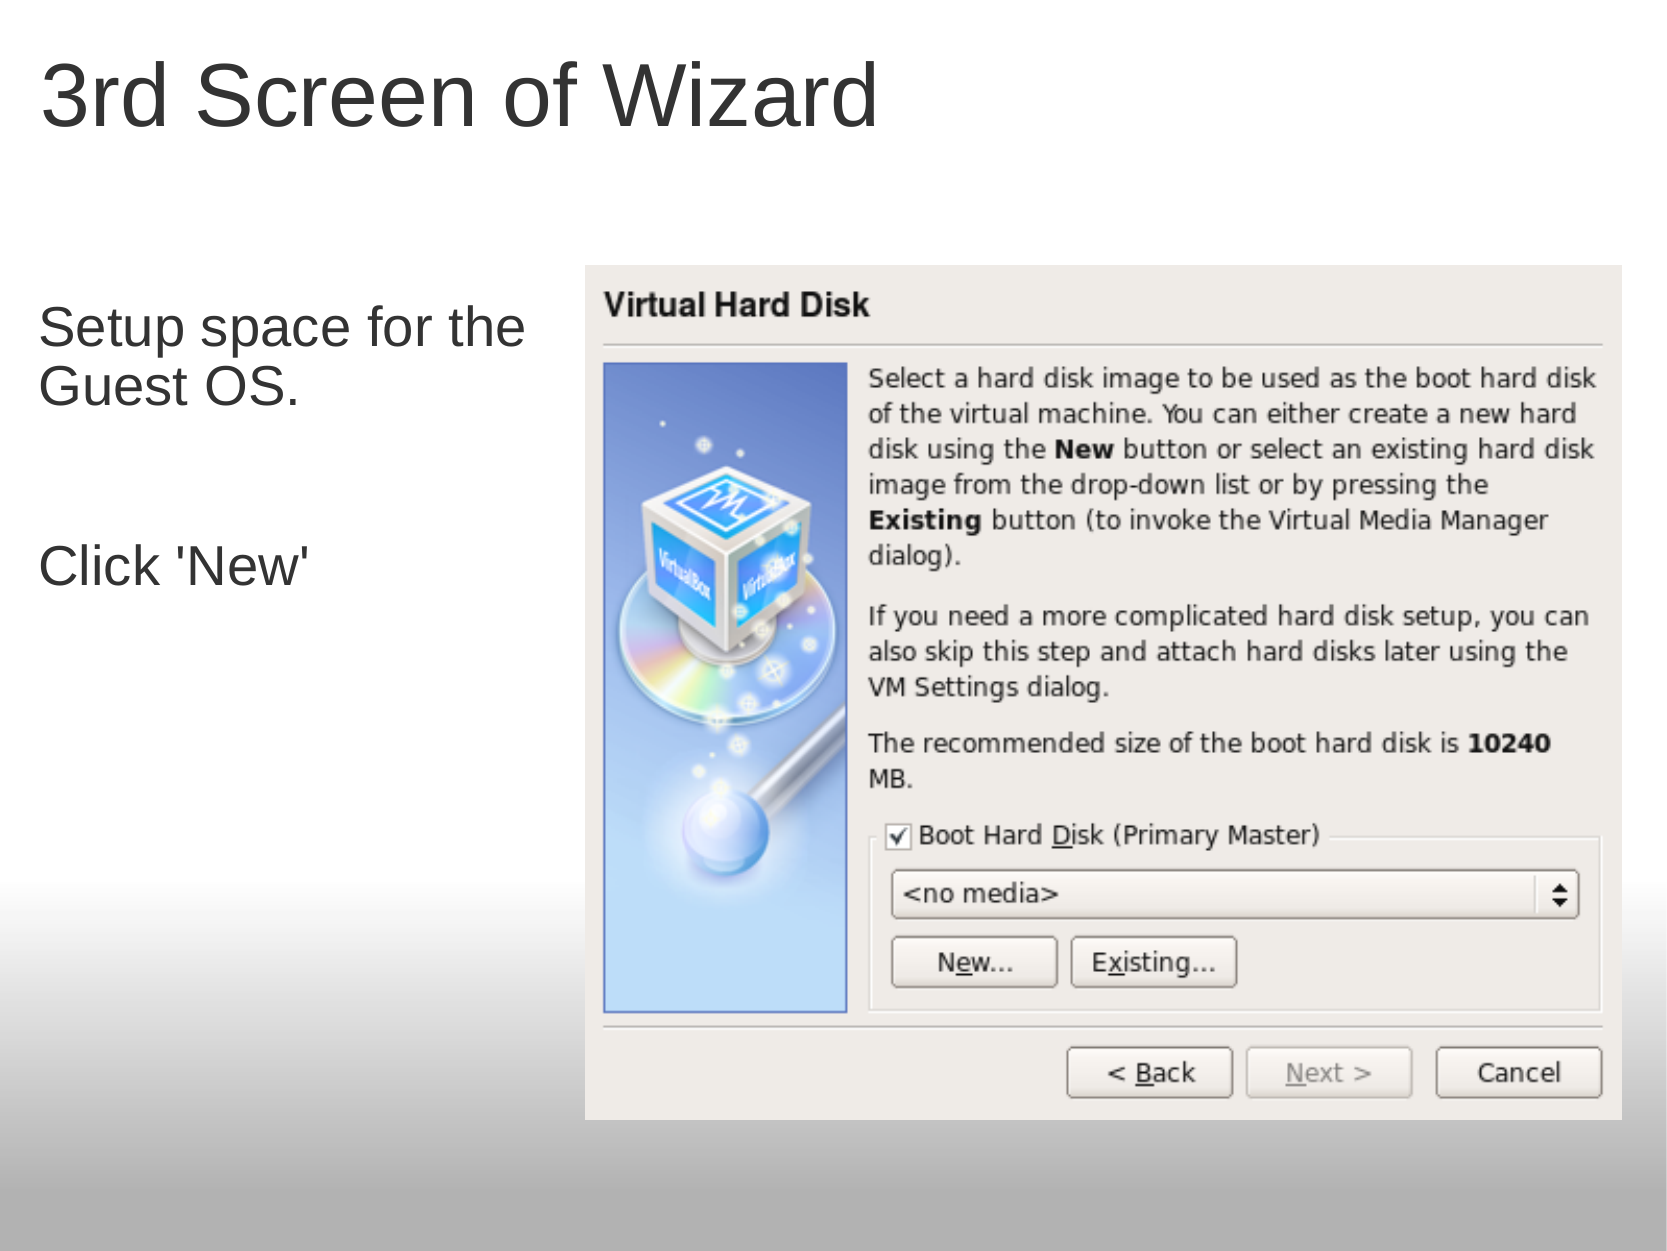

# 3rd Screen of Wizard
Setup space for the Guest OS.
Click 'New'